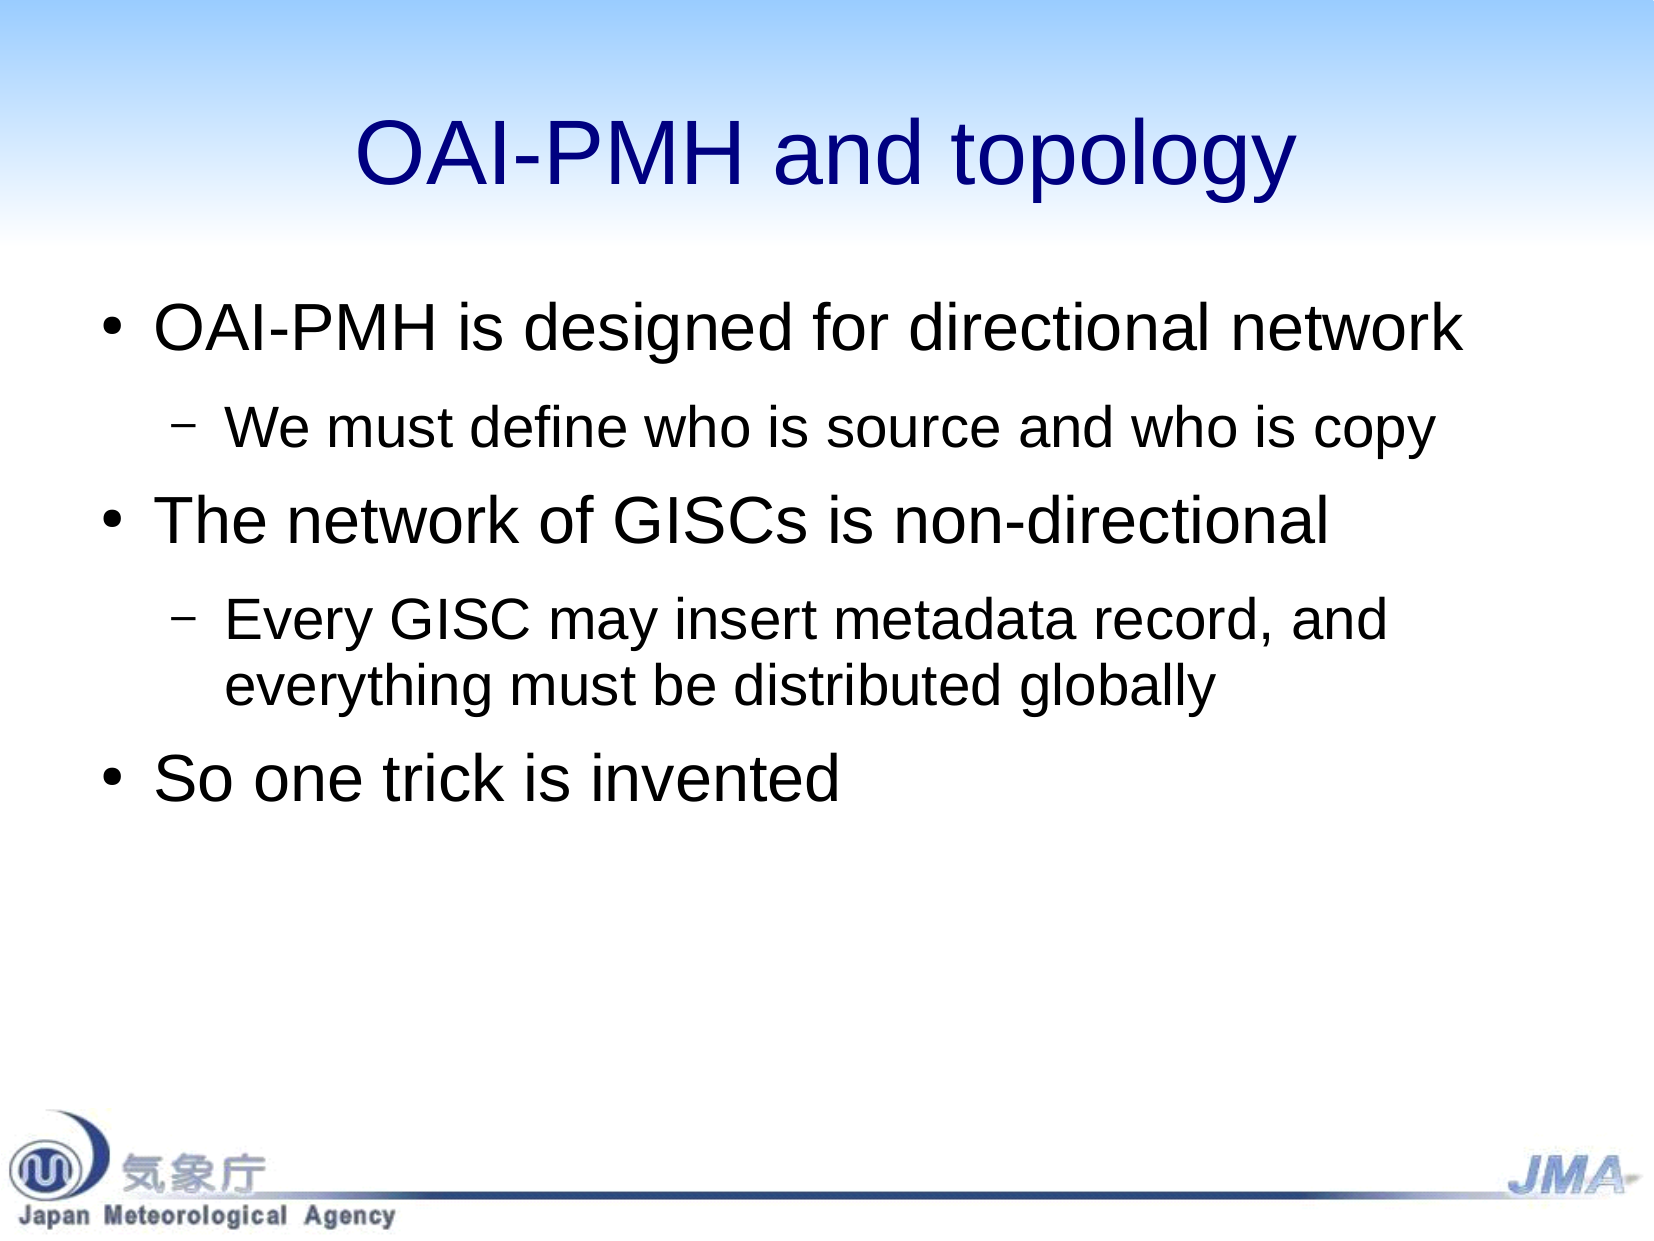

# OAI-PMH and topology
OAI-PMH is designed for directional network
We must define who is source and who is copy
The network of GISCs is non-directional
Every GISC may insert metadata record, and everything must be distributed globally
So one trick is invented